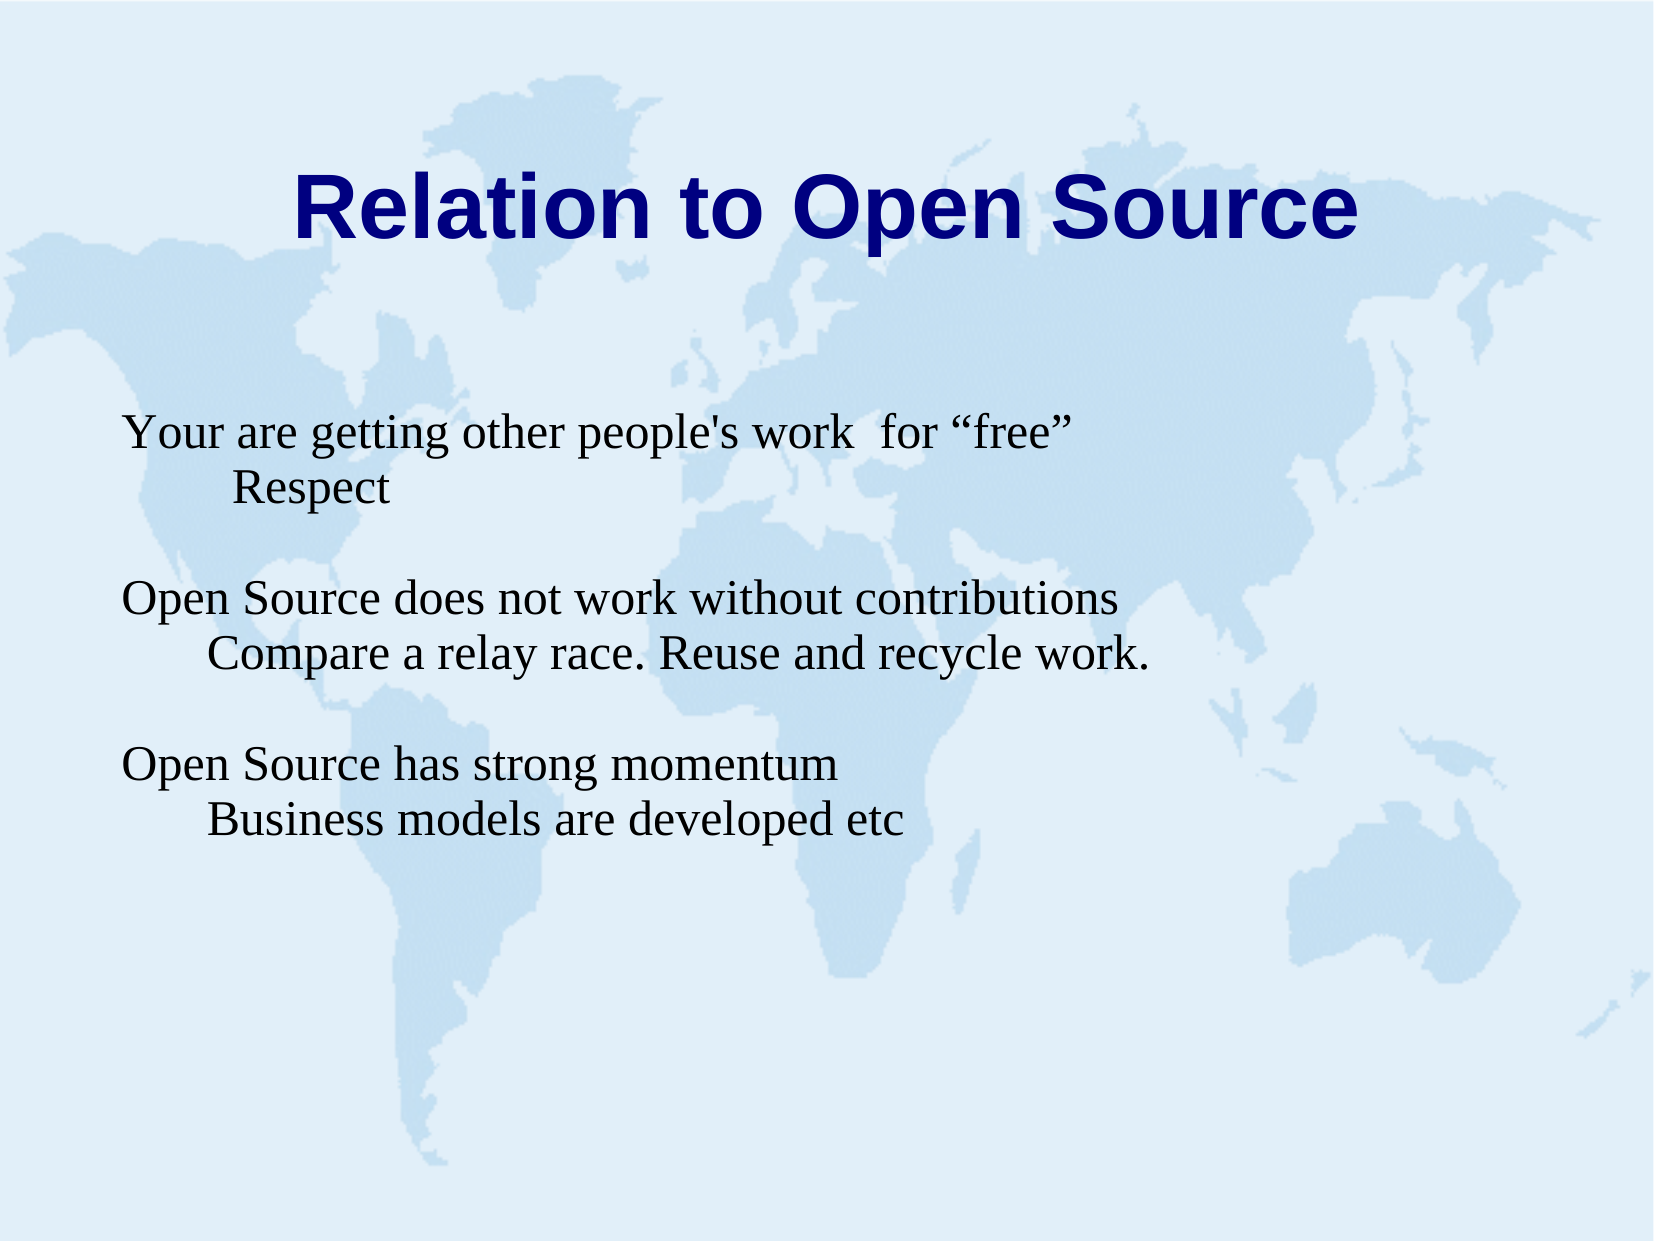

# Relation to Open Source
Your are getting other people's work for “free”
	Respect
Open Source does not work without contributions
 Compare a relay race. Reuse and recycle work.
Open Source has strong momentum
 Business models are developed etc